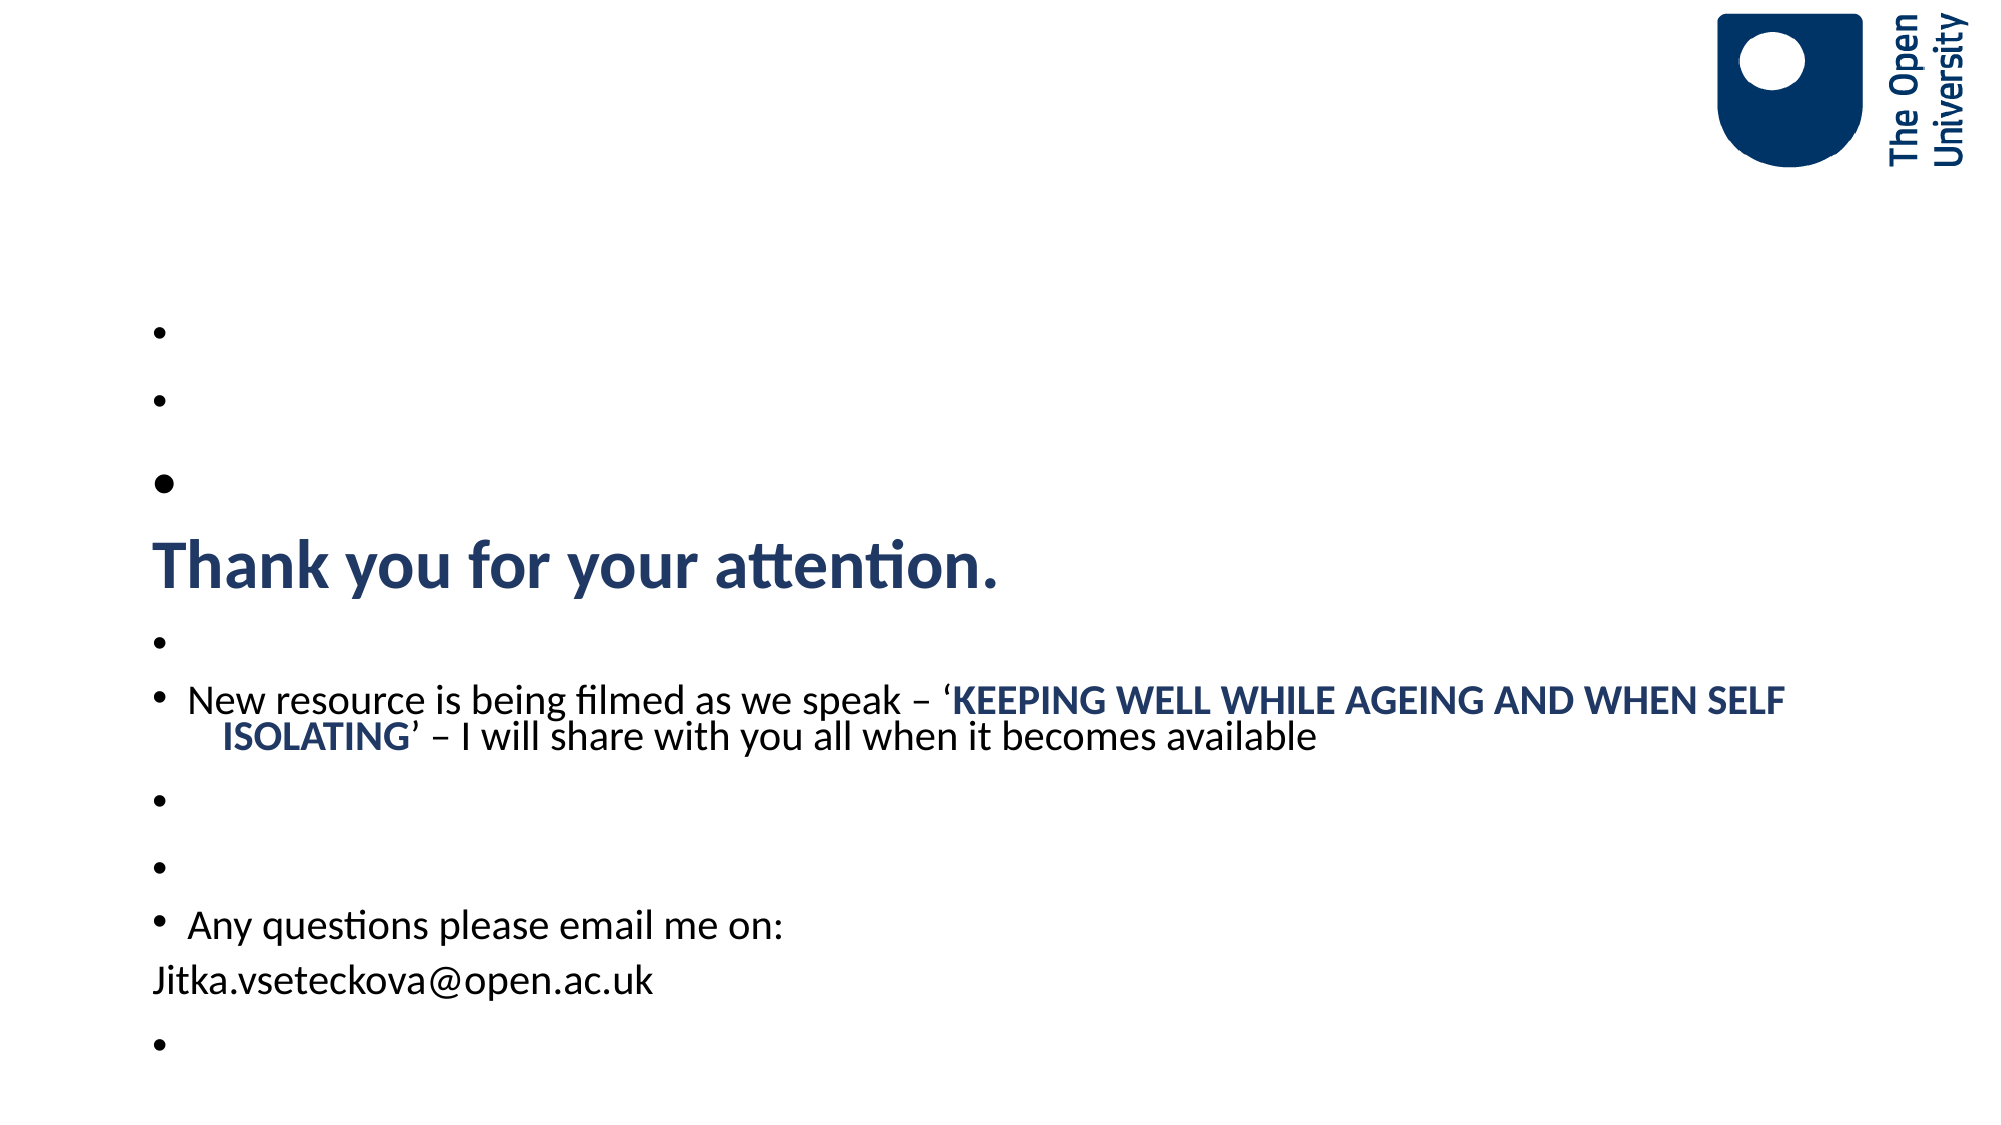

# Thank you for your attention.
New resource is being filmed as we speak – ‘KEEPING WELL WHILE AGEING AND WHEN SELF ISOLATING’ – I will share with you all when it becomes available
Any questions please email me on:
Jitka.vseteckova@open.ac.uk